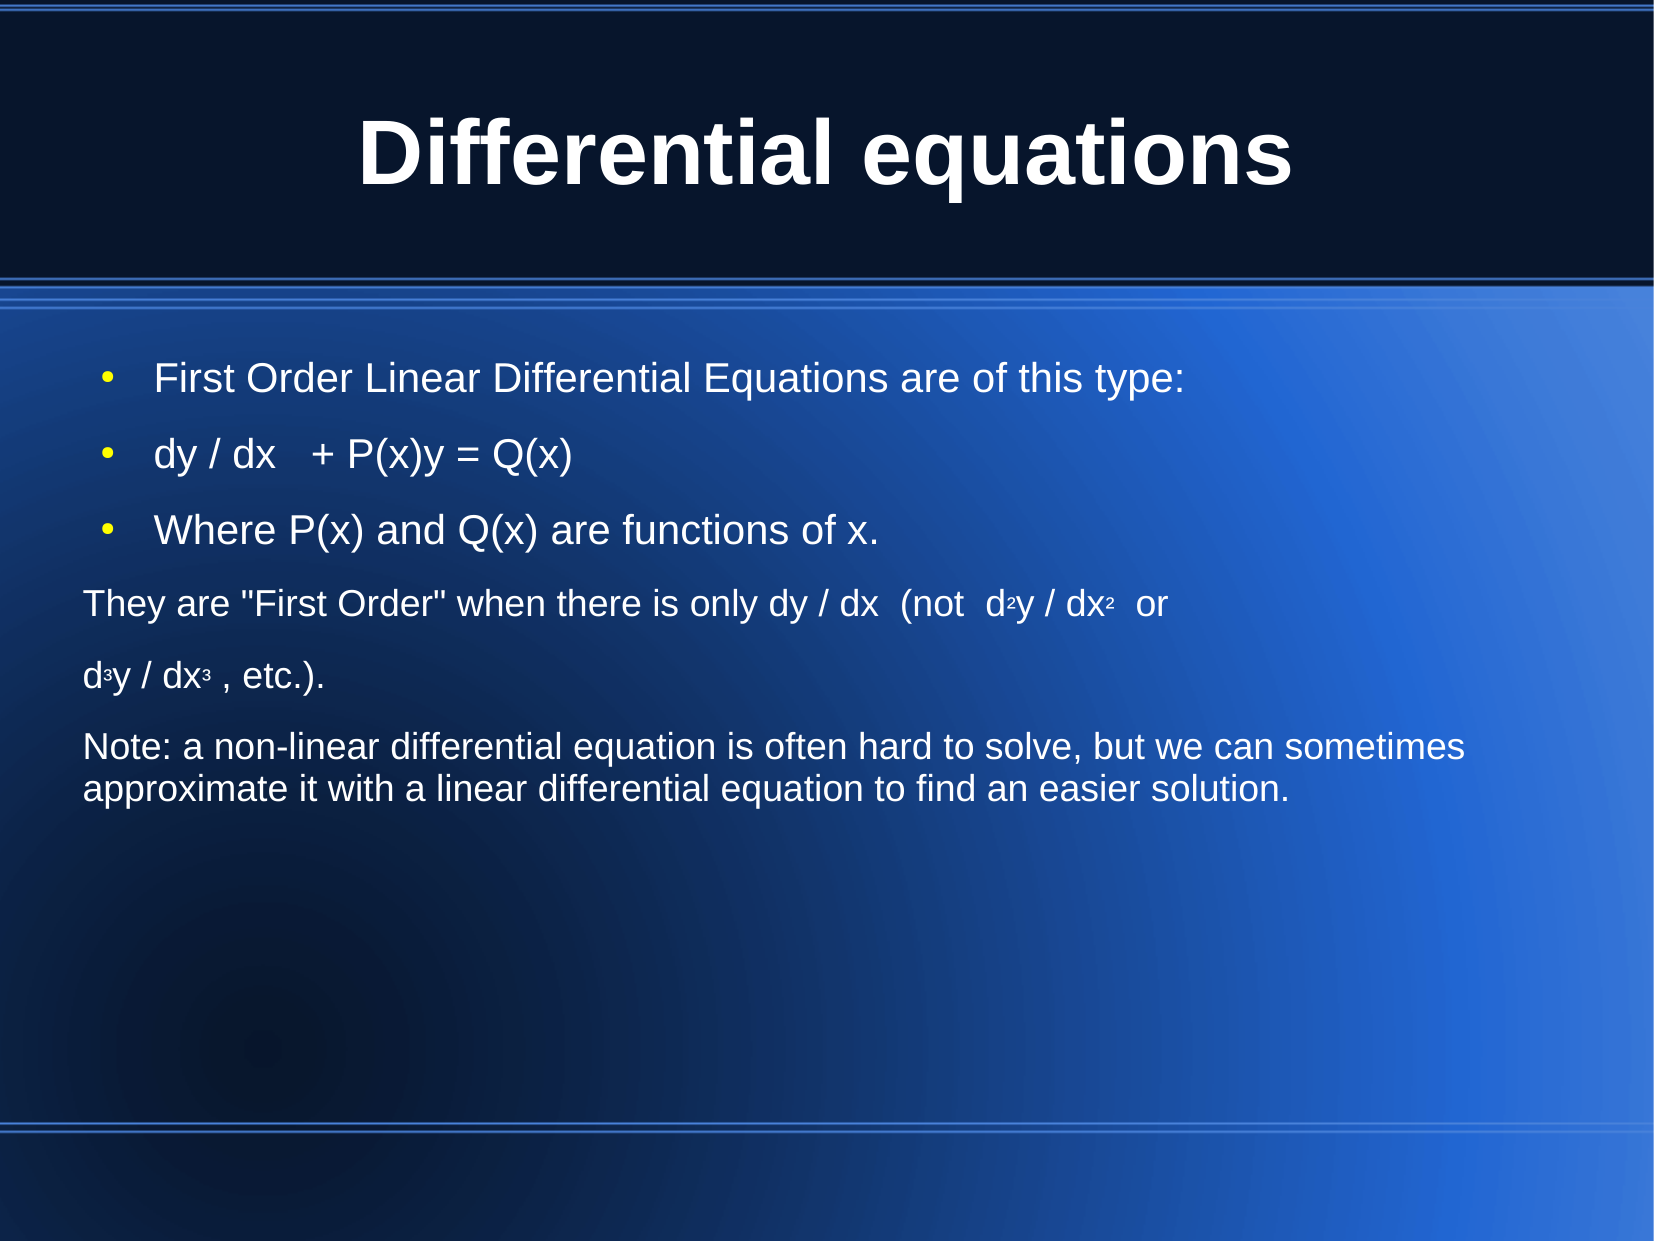

# Differential equations
First Order Linear Differential Equations are of this type:
dy / dx + P(x)y = Q(x)
Where P(x) and Q(x) are functions of x.
They are "First Order" when there is only dy / dx (not d²y / dx² or
d³y / dx³ , etc.).
Note: a non-linear differential equation is often hard to solve, but we can sometimes approximate it with a linear differential equation to find an easier solution.